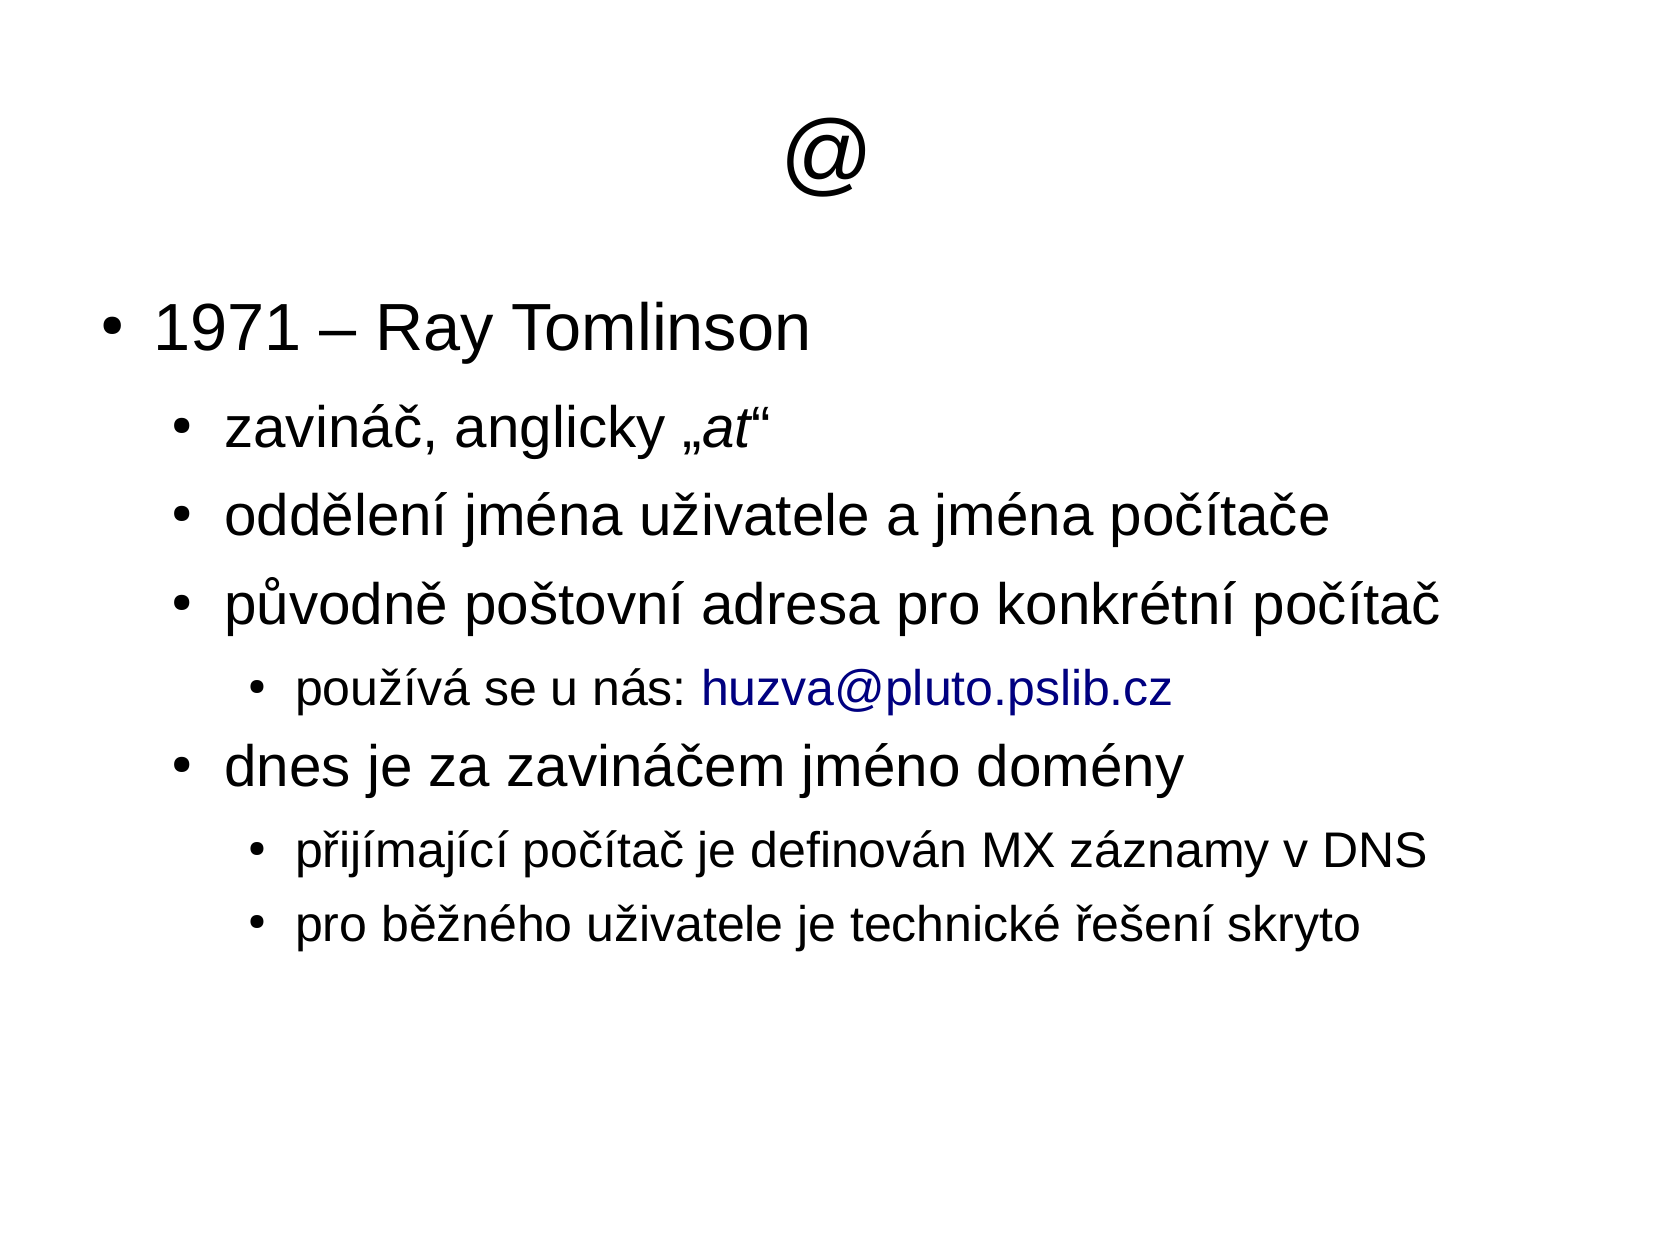

# @
1971 – Ray Tomlinson
zavináč, anglicky „at“
oddělení jména uživatele a jména počítače
původně poštovní adresa pro konkrétní počítač
používá se u nás: huzva@pluto.pslib.cz
dnes je za zavináčem jméno domény
přijímající počítač je definován MX záznamy v DNS
pro běžného uživatele je technické řešení skryto